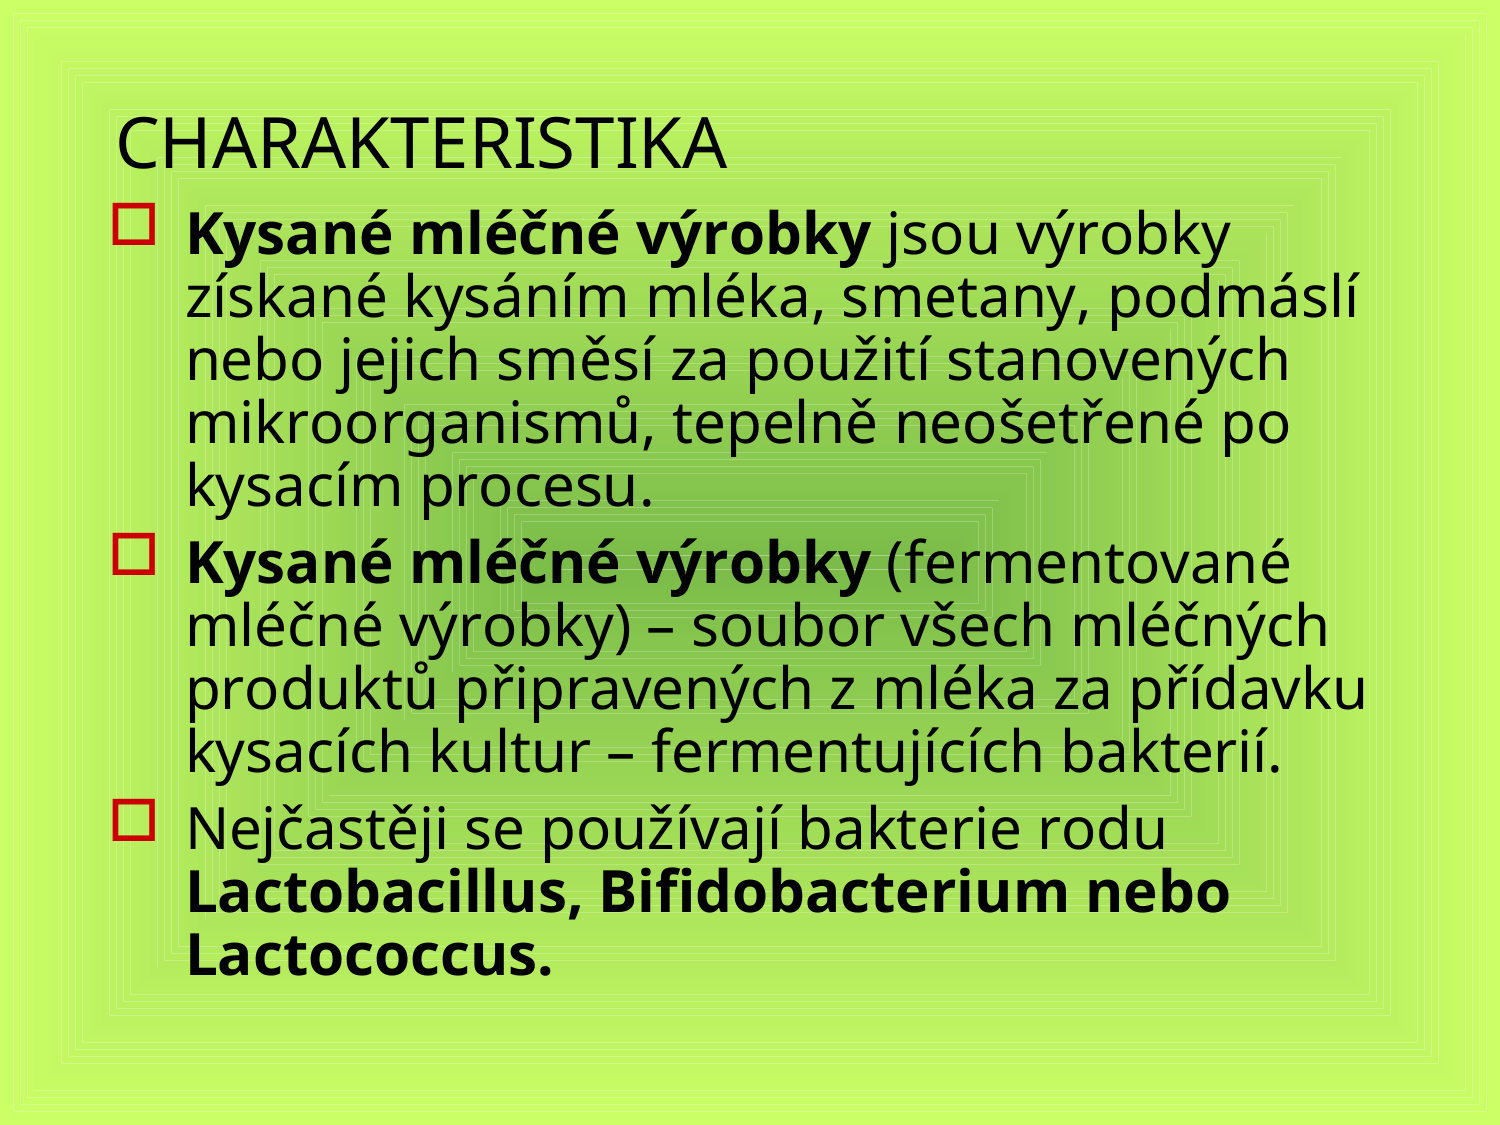

# CHARAKTERISTIKA
Kysané mléčné výrobky jsou výrobky získané kysáním mléka, smetany, podmáslí nebo jejich směsí za použití stanovených mikroorganismů, tepelně neošetřené po kysacím procesu.
Kysané mléčné výrobky (fermentované mléčné výrobky) – soubor všech mléčných produktů připravených z mléka za přídavku kysacích kultur – fermentujících bakterií.
Nejčastěji se používají bakterie rodu Lactobacillus, Bifidobacterium nebo Lactococcus.